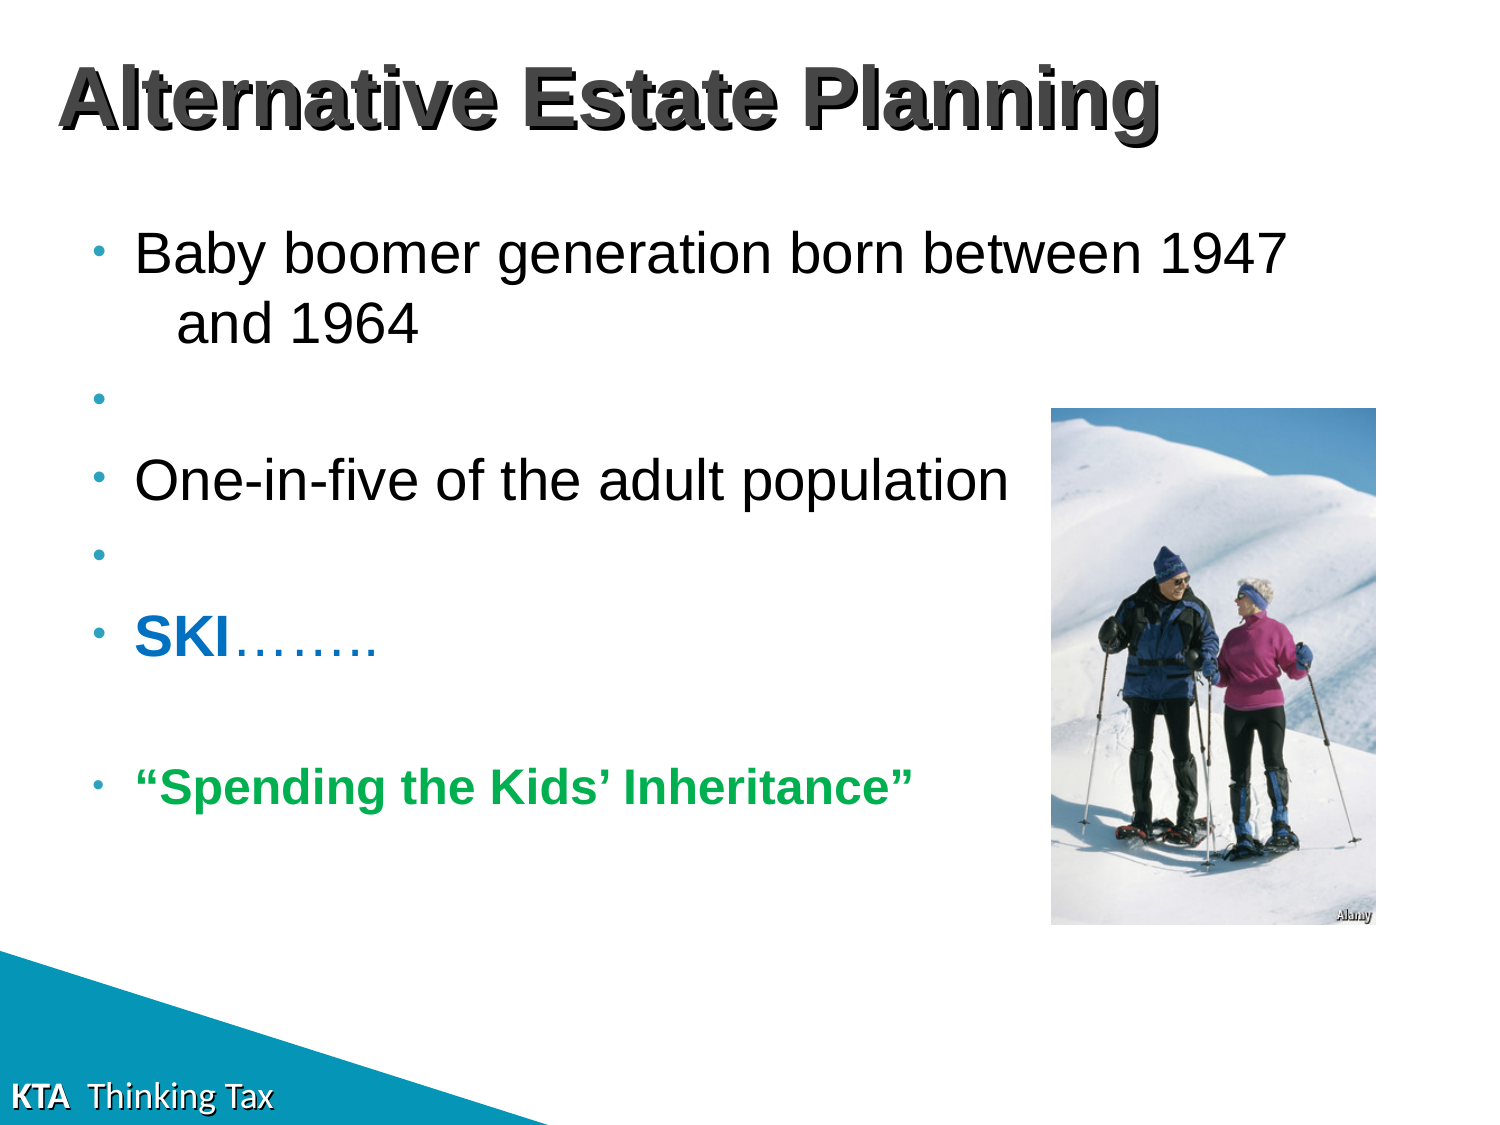

Alternative Estate Planning
# Baby boomer generation born between 1947 and 1964
One-in-five of the adult population
SKI……..
“Spending the Kids’ Inheritance”